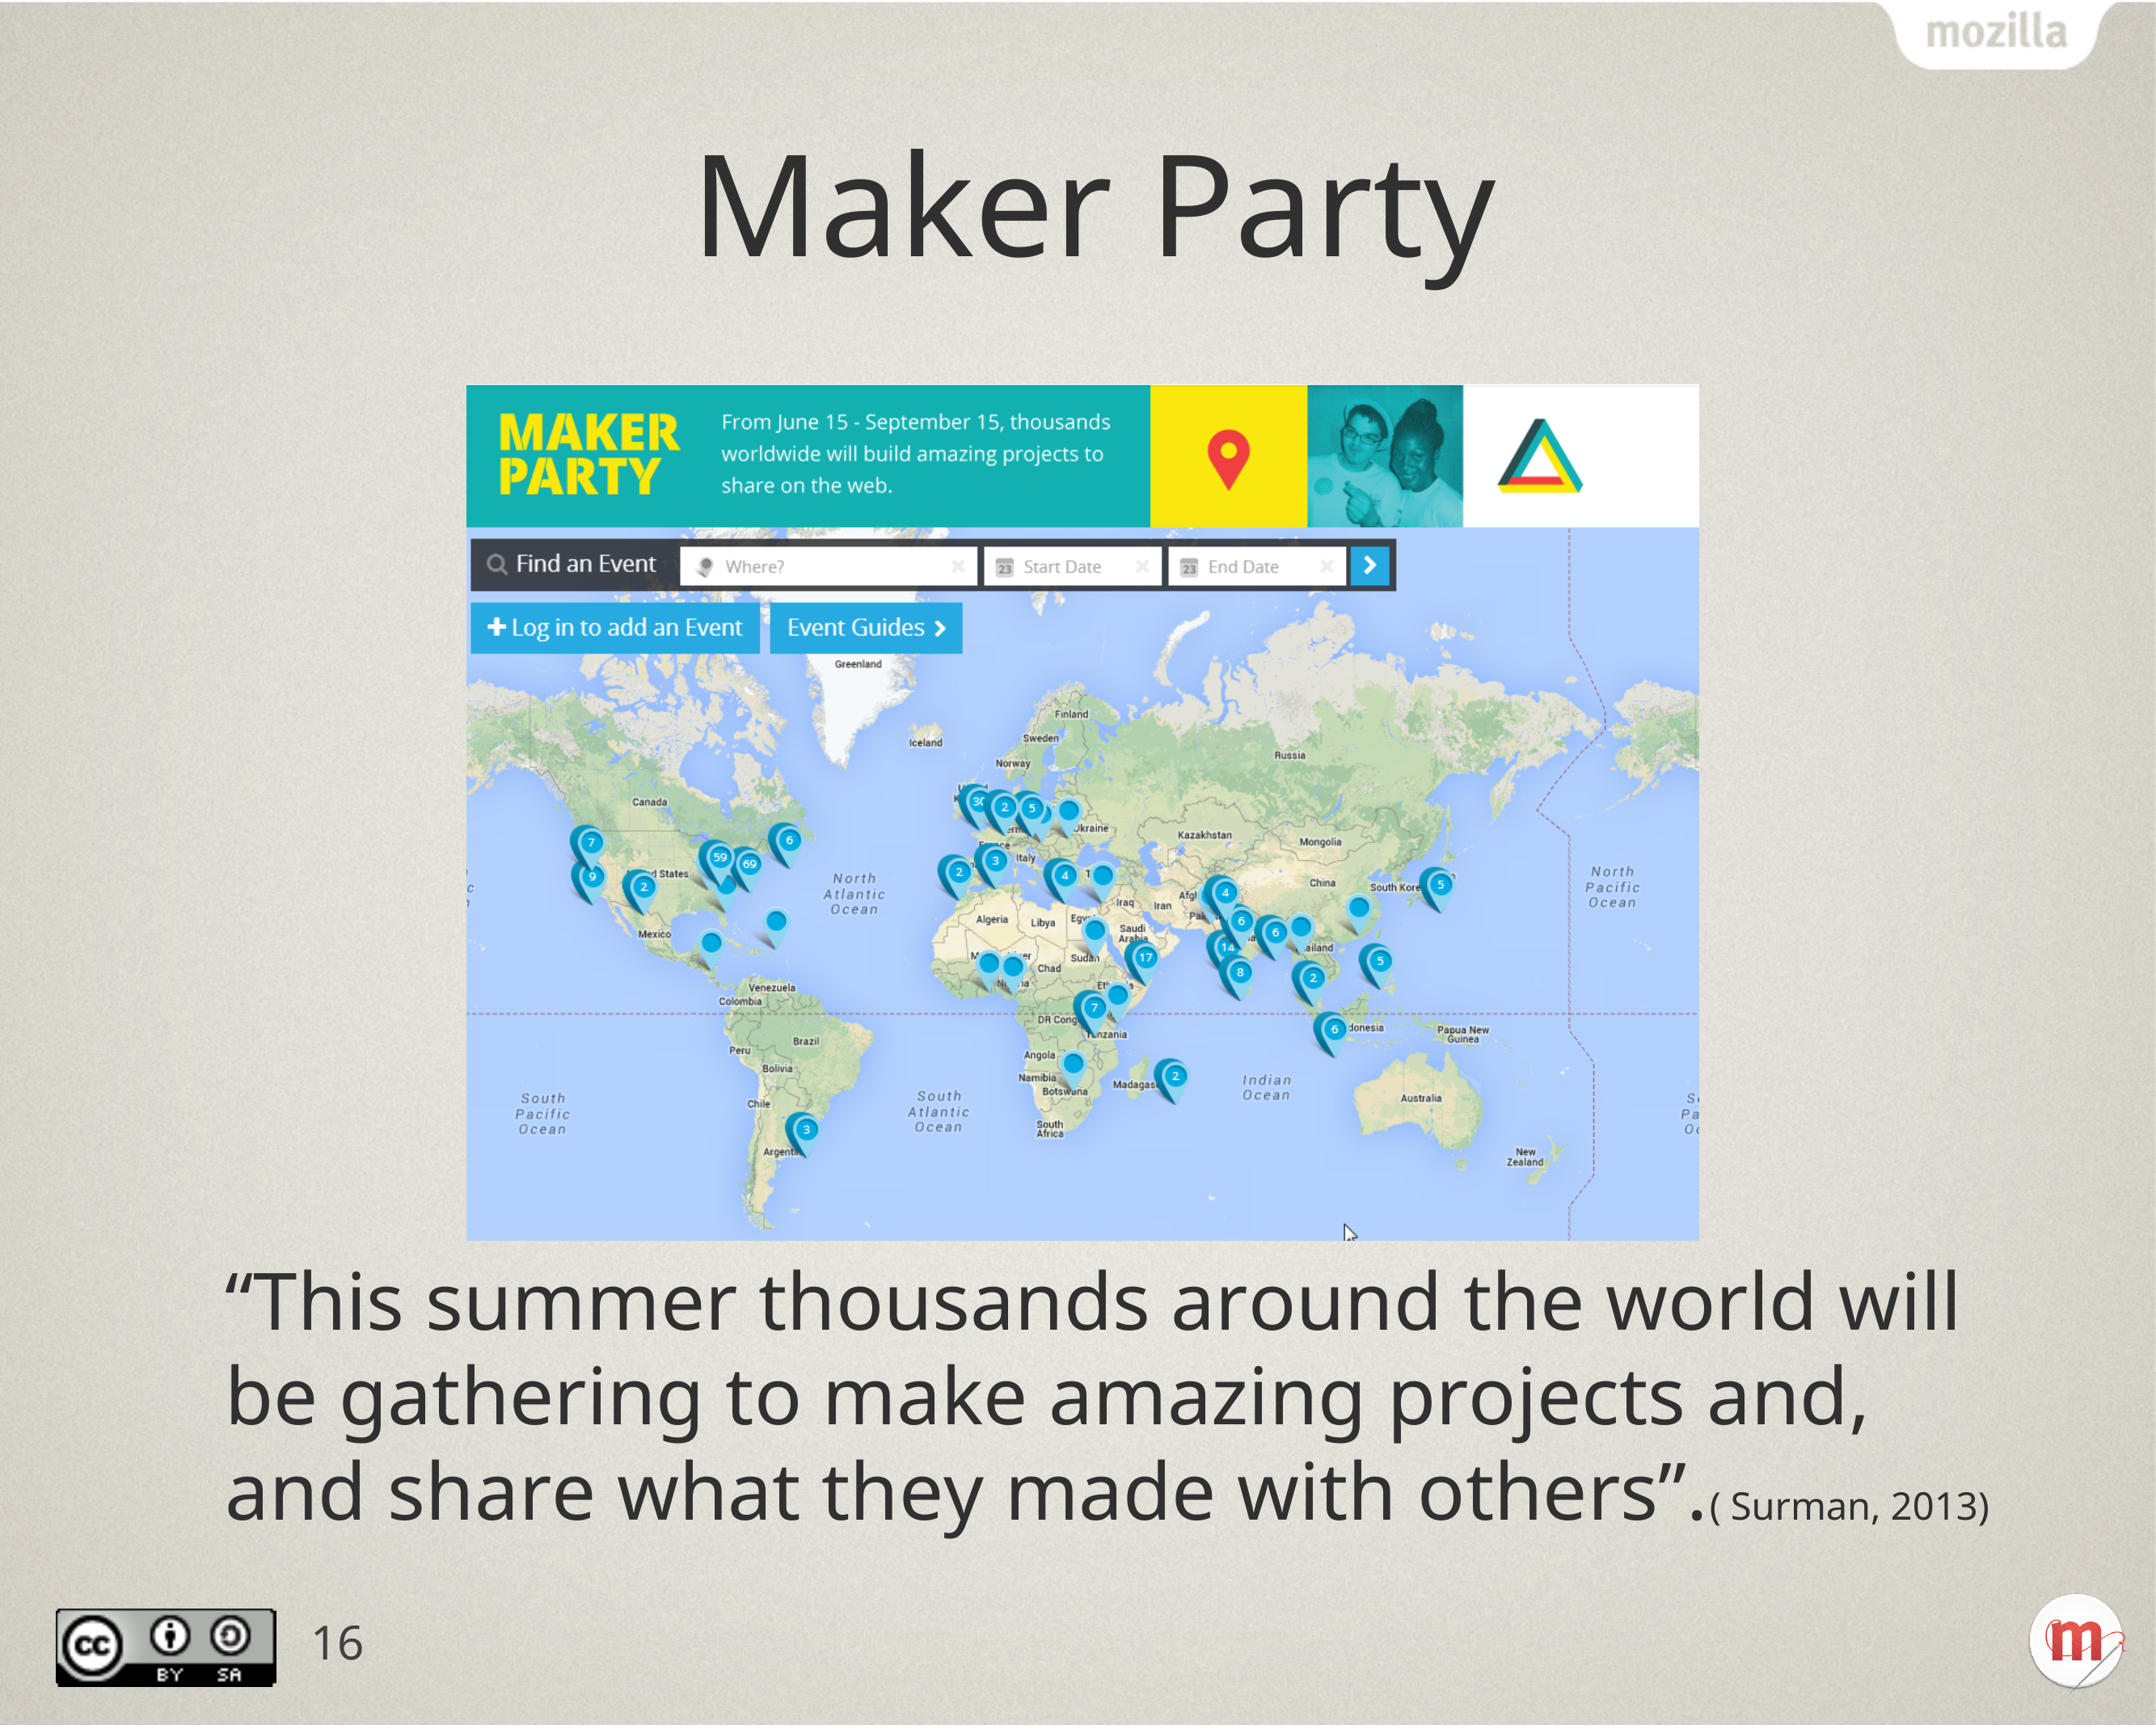

# Maker Party
“This summer thousands around the world will be gathering to make amazing projects and, and share what they made with others”.( Surman, 2013)
16